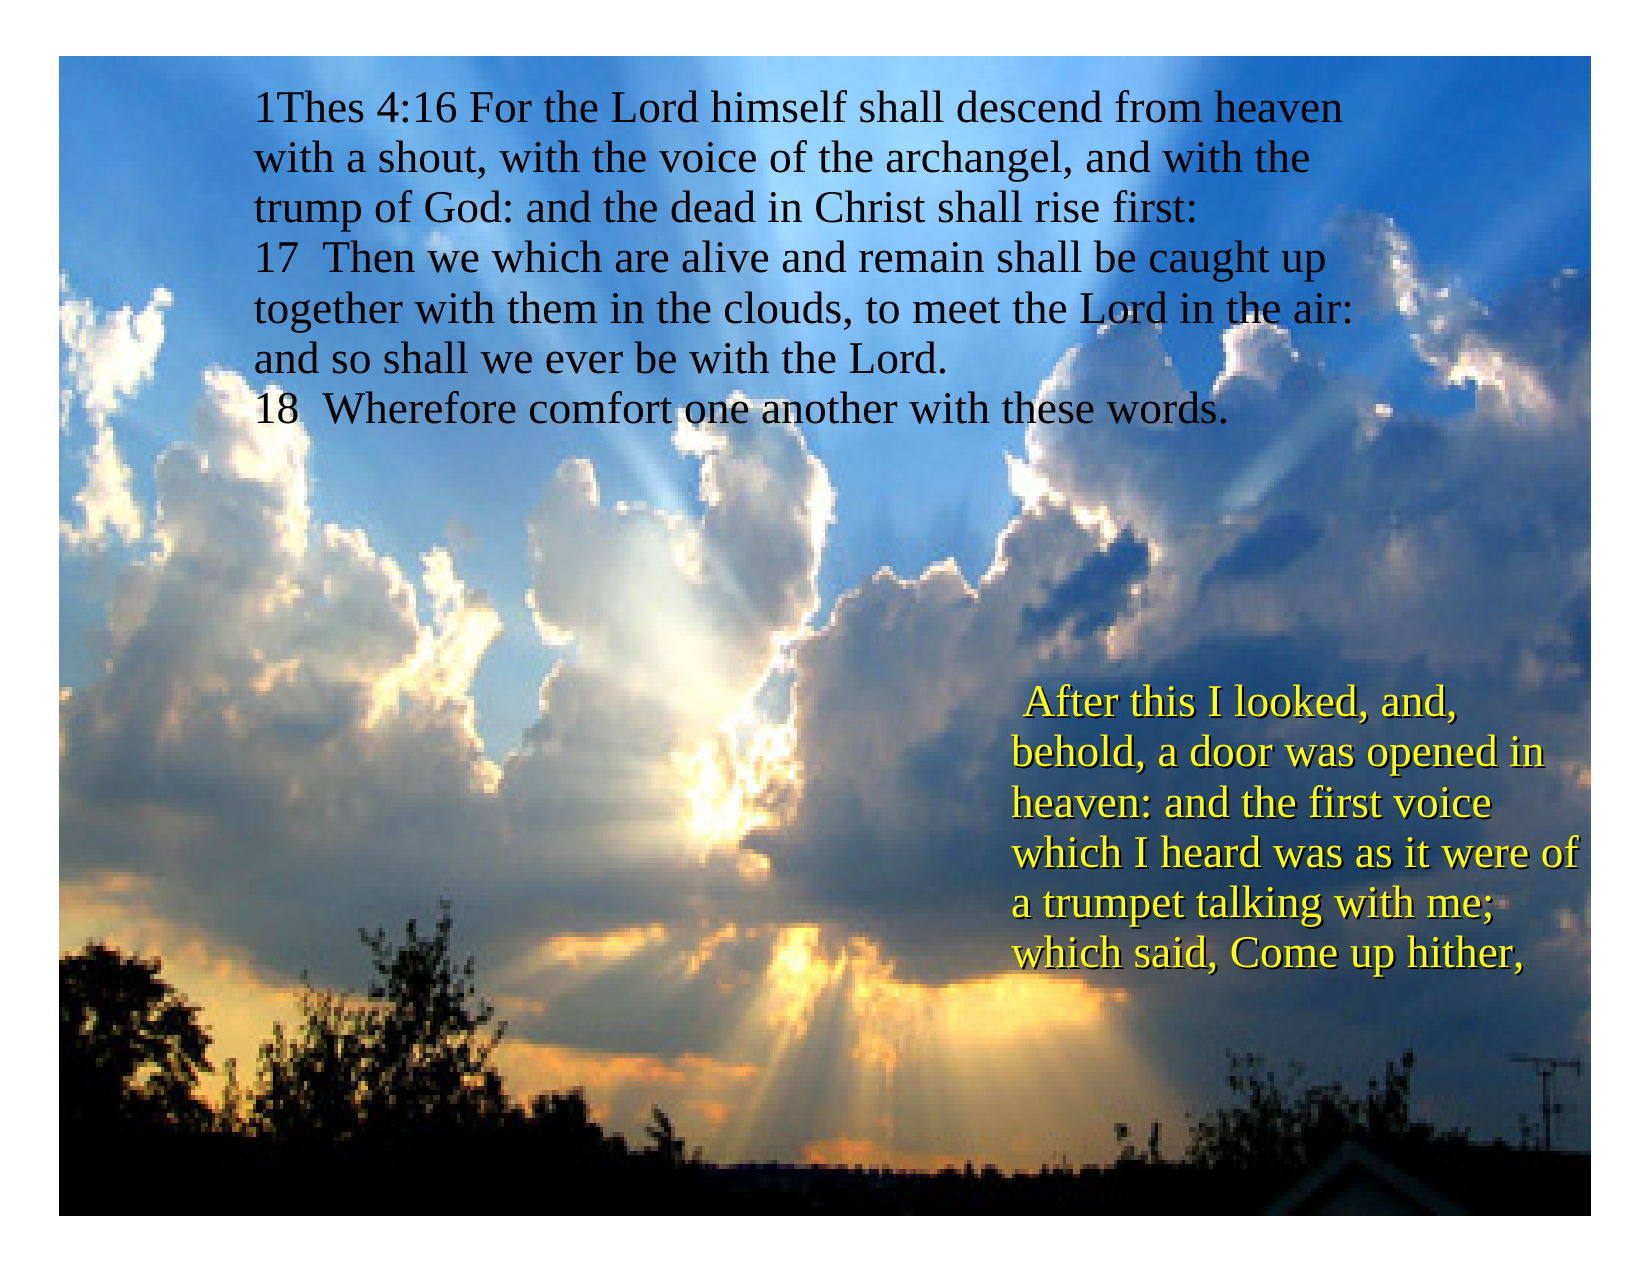

1Thes 4:16 For the Lord himself shall descend from heaven with a shout, with the voice of the archangel, and with the trump of God: and the dead in Christ shall rise first:
17 Then we which are alive and remain shall be caught up together with them in the clouds, to meet the Lord in the air: and so shall we ever be with the Lord.
18 Wherefore comfort one another with these words.
 After this I looked, and, behold, a door was opened in heaven: and the first voice which I heard was as it were of a trumpet talking with me; which said, Come up hither,